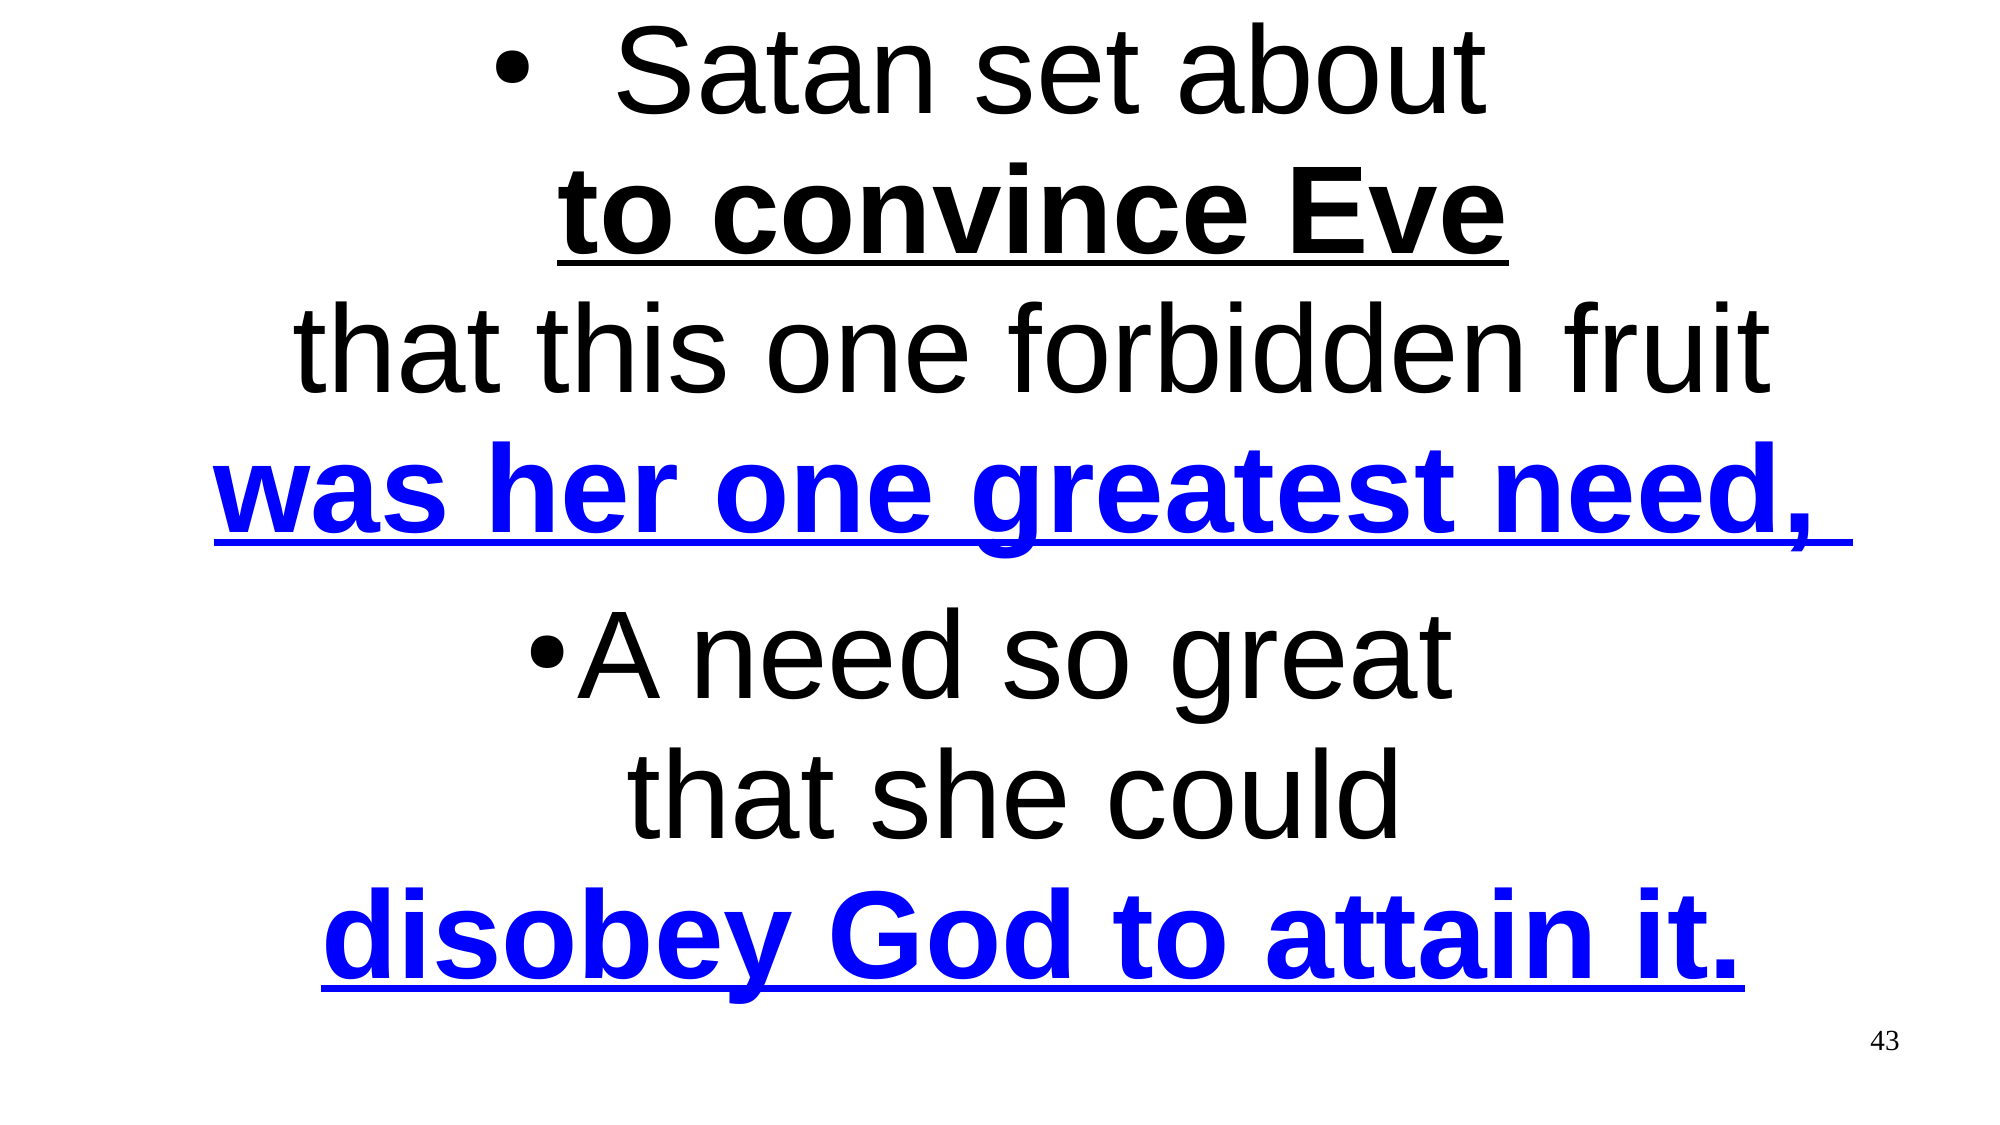

# Satan set about to convince Eve that this one forbidden fruit was her one greatest need,
A need so great
that she could
disobey God to attain it.
43